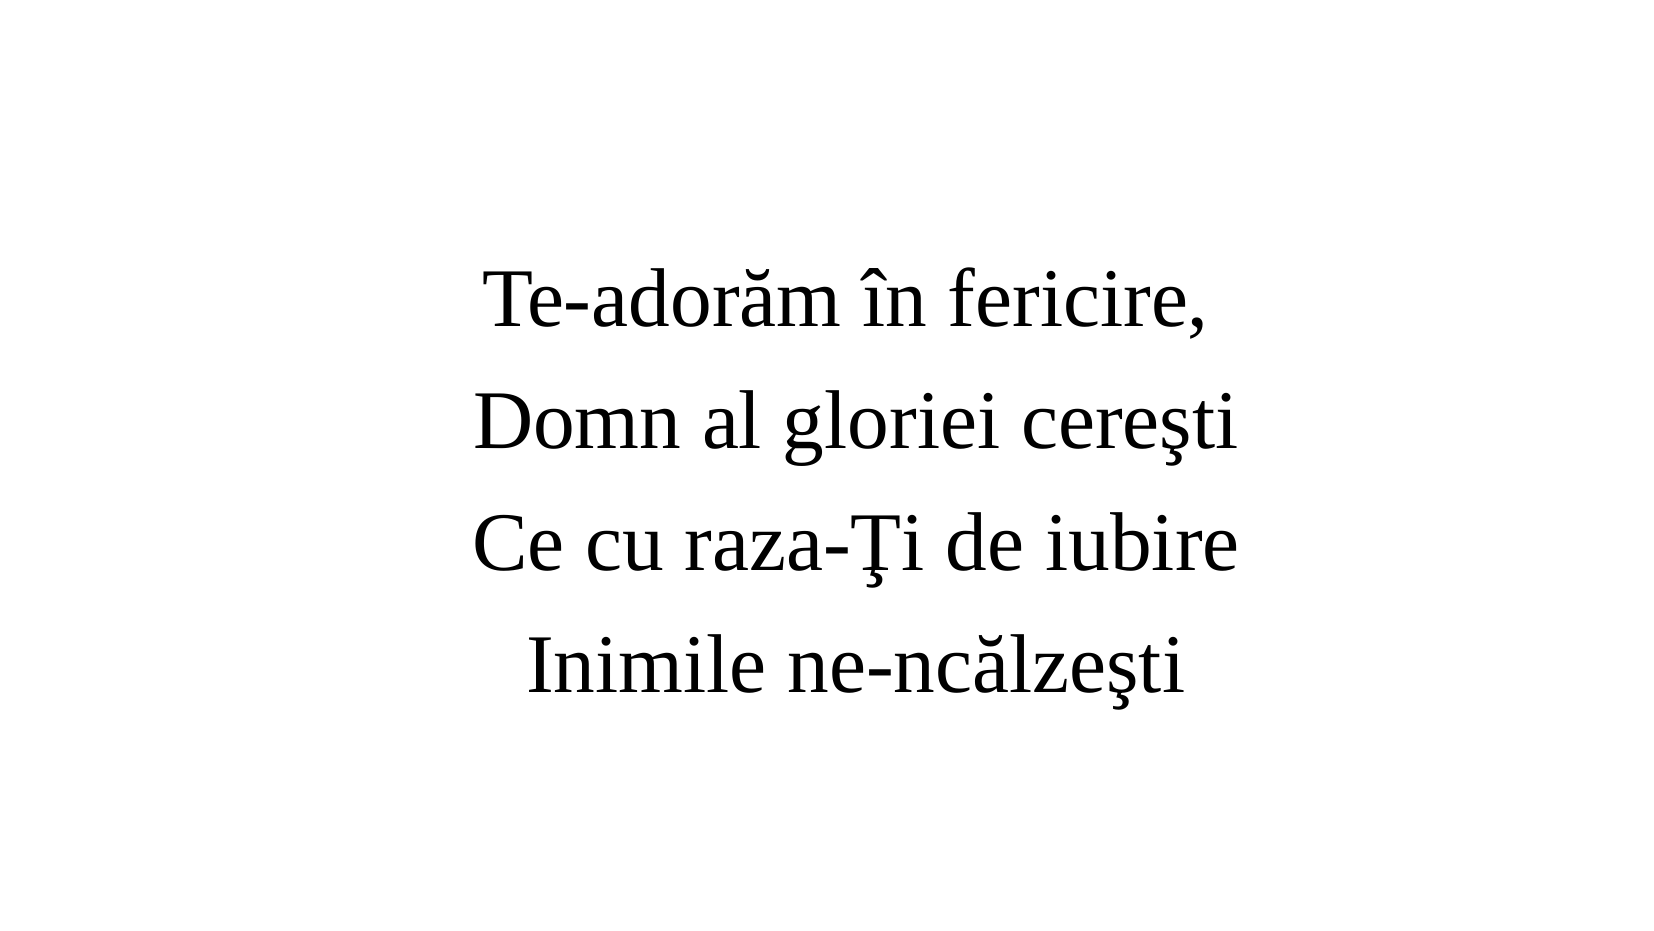

# Te-adorăm în fericire,
Domn al gloriei cereşti
Ce cu raza-Ţi de iubire
Inimile ne-ncălzeşti